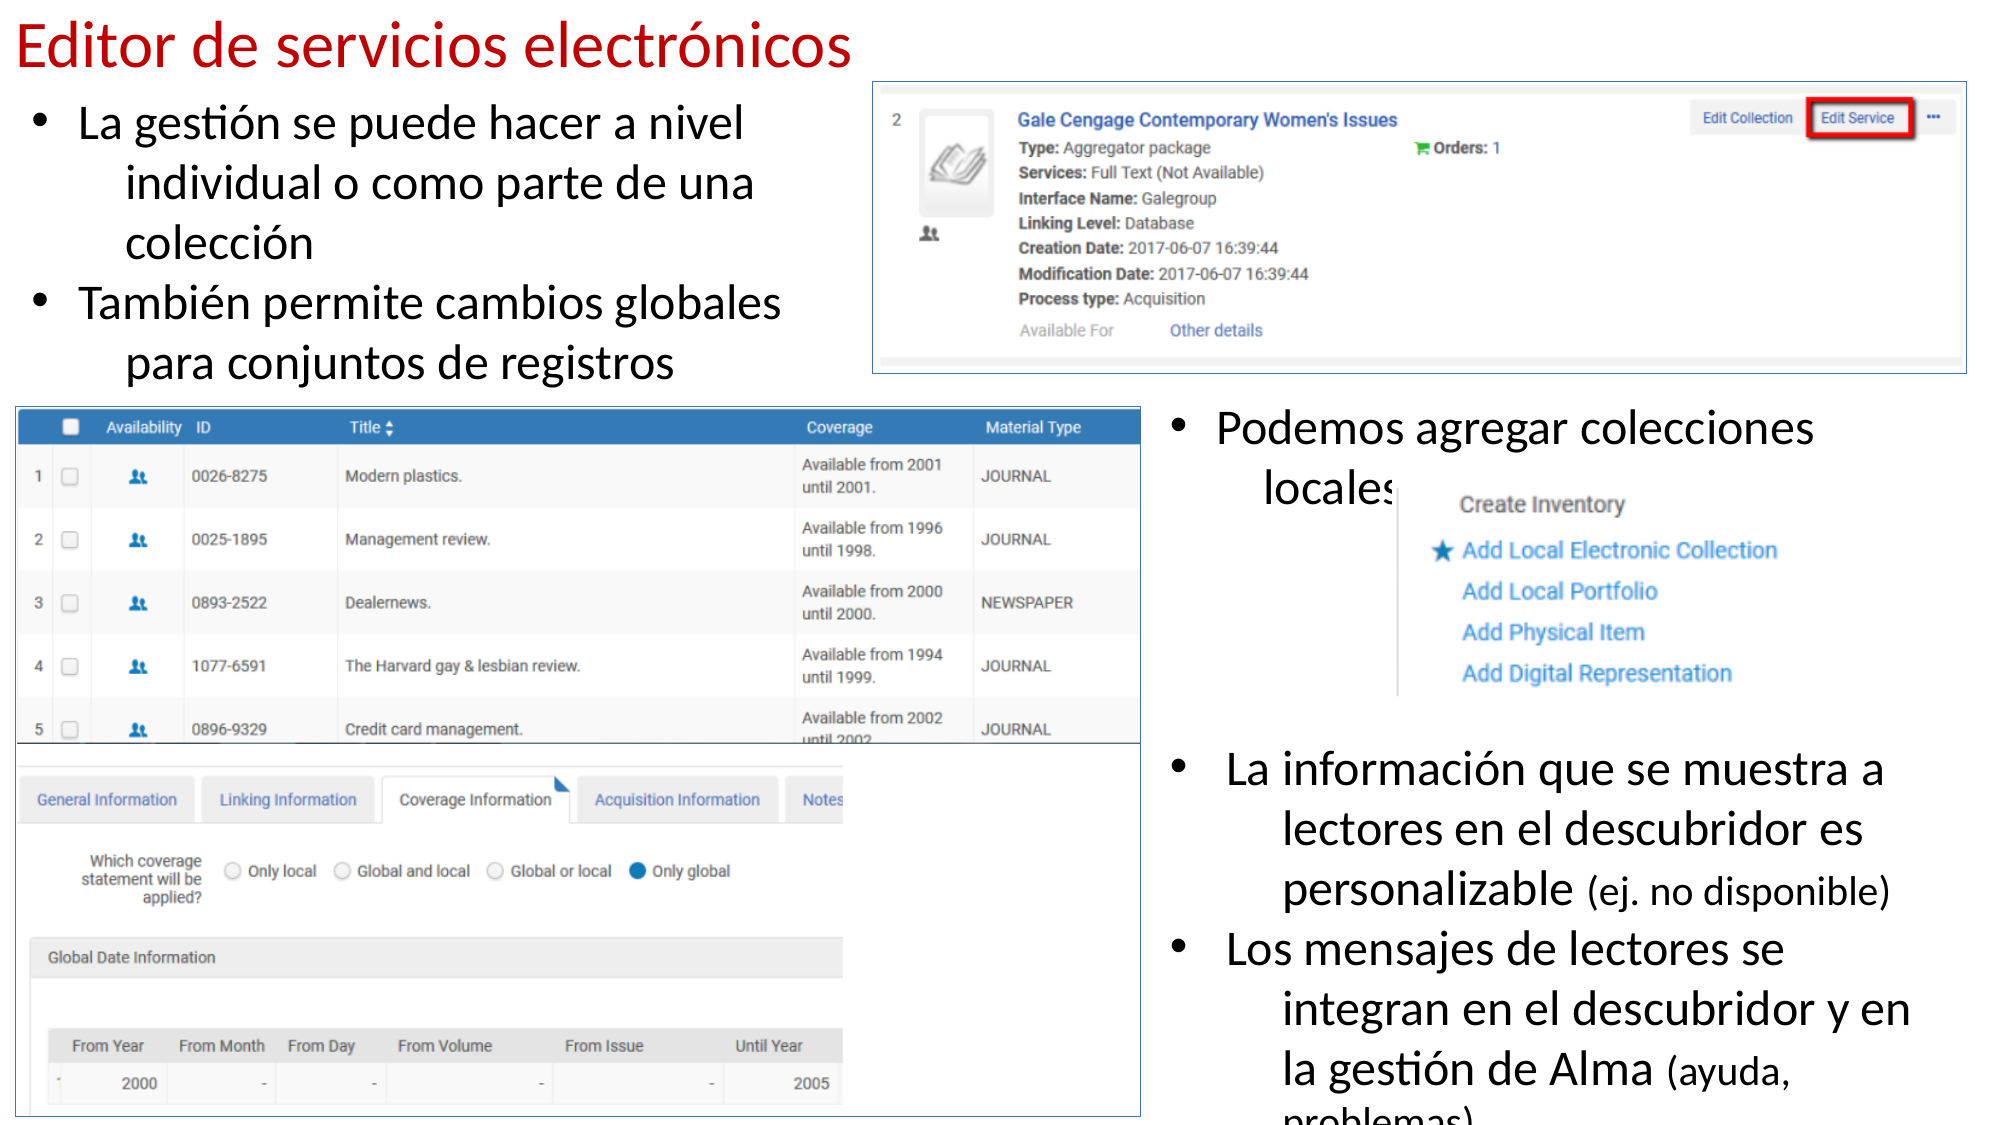

Editor de servicios electrónicos
La gestión se puede hacer a nivel individual o como parte de una colección
También permite cambios globales para conjuntos de registros
Podemos agregar colecciones locales
La información que se muestra a lectores en el descubridor es personalizable (ej. no disponible)
Los mensajes de lectores se integran en el descubridor y en la gestión de Alma (ayuda, problemas)